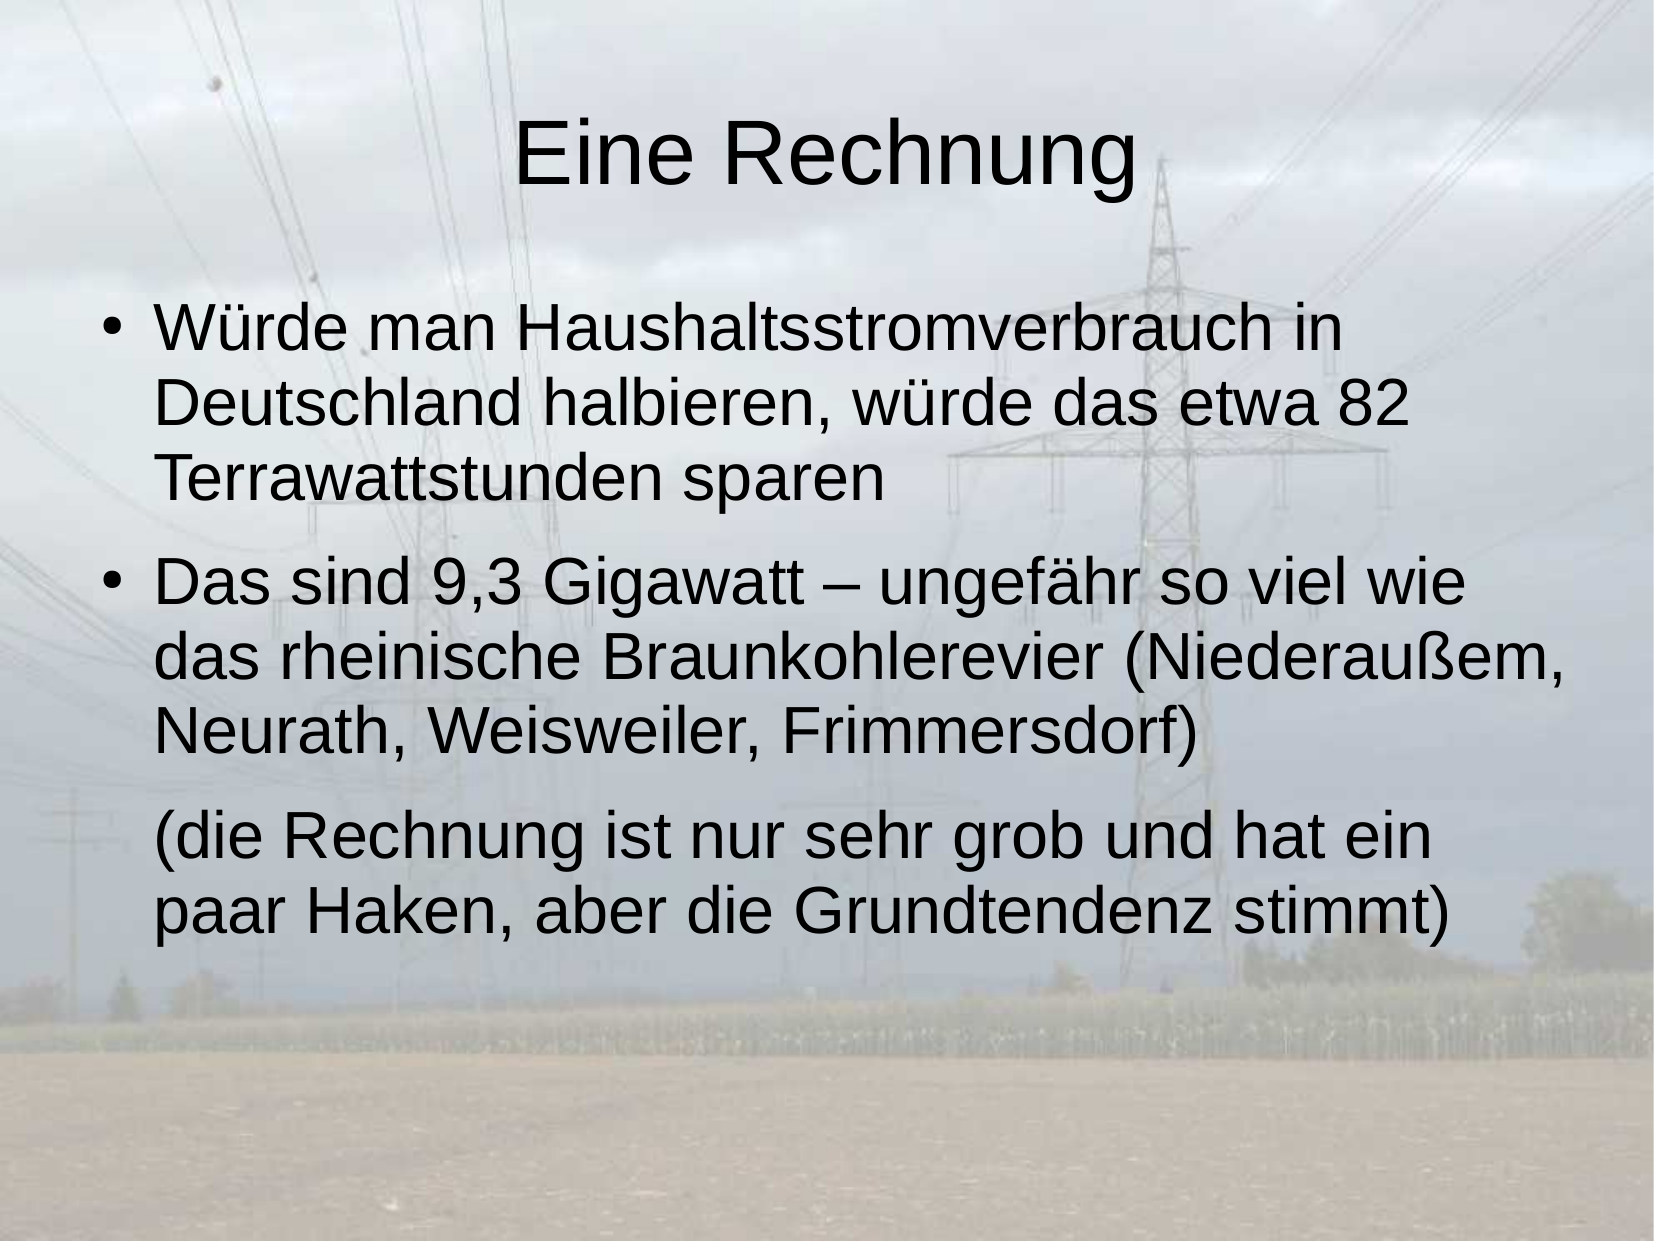

# Eine Rechnung
Würde man Haushaltsstromverbrauch in Deutschland halbieren, würde das etwa 82 Terrawattstunden sparen
Das sind 9,3 Gigawatt – ungefähr so viel wie das rheinische Braunkohlerevier (Niederaußem, Neurath, Weisweiler, Frimmersdorf)
(die Rechnung ist nur sehr grob und hat ein paar Haken, aber die Grundtendenz stimmt)